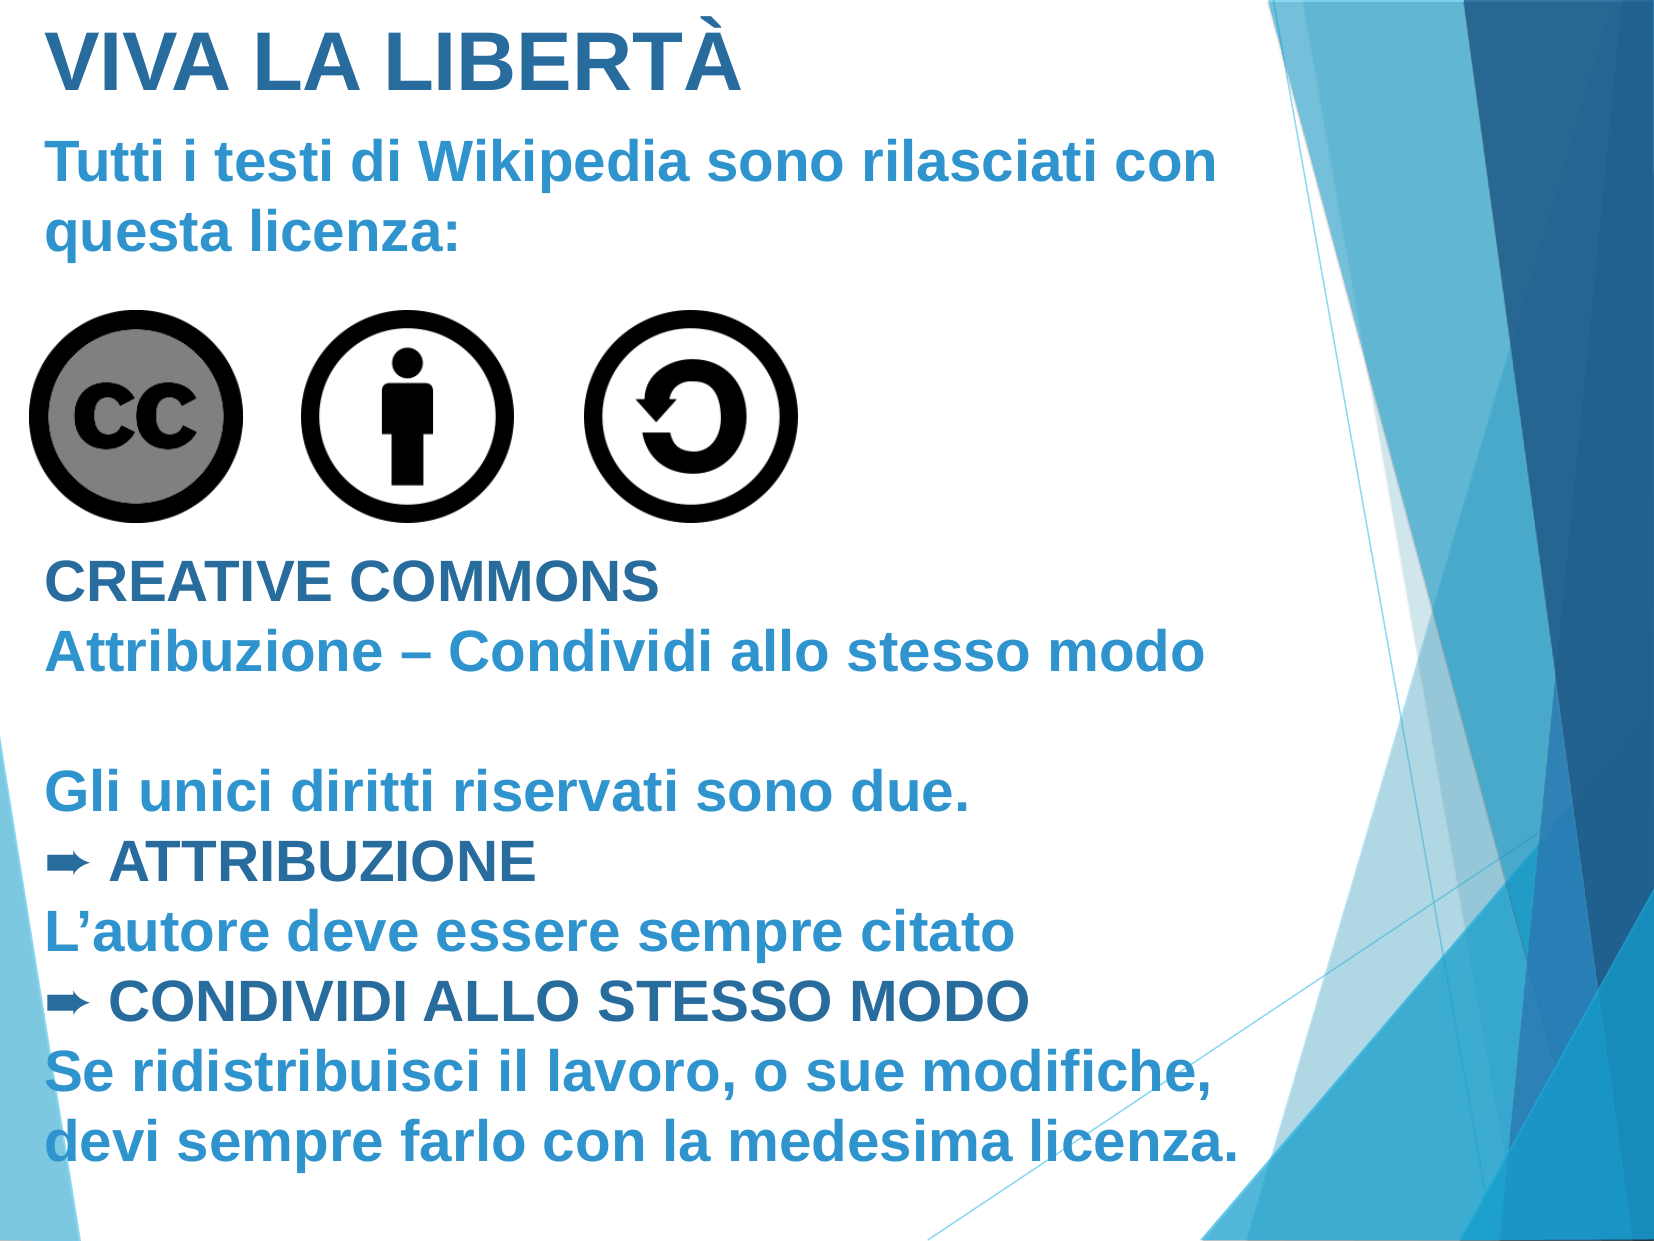

VIVA LA LIBERTÀ
Tutti i testi di Wikipedia sono rilasciati con questa licenza:
CREATIVE COMMONS
Attribuzione – Condividi allo stesso modo
Gli unici diritti riservati sono due.
➨ ATTRIBUZIONE
L’autore deve essere sempre citato
➨ CONDIVIDI ALLO STESSO MODO
Se ridistribuisci il lavoro, o sue modifiche, devi sempre farlo con la medesima licenza.